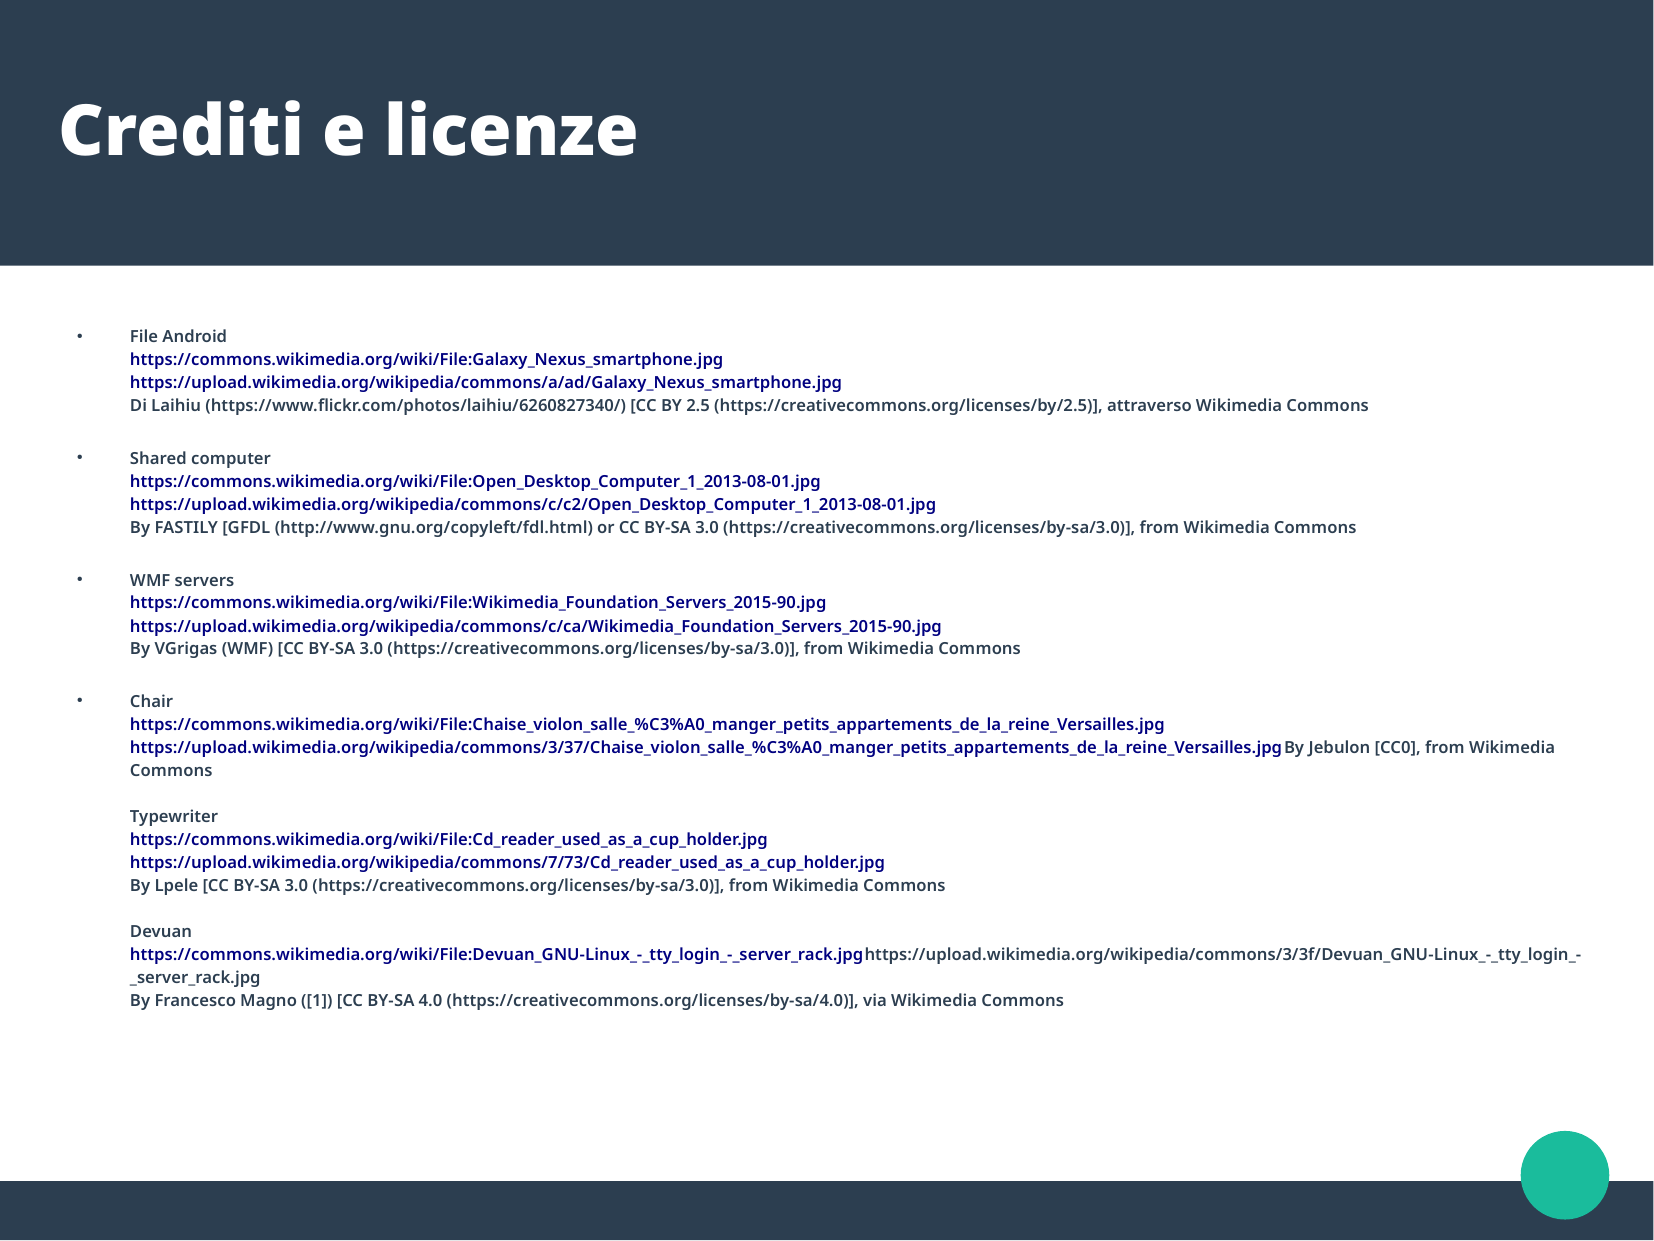

# Crediti e licenze
File Android
https://commons.wikimedia.org/wiki/File:Galaxy_Nexus_smartphone.jpg
https://upload.wikimedia.org/wikipedia/commons/a/ad/Galaxy_Nexus_smartphone.jpg
Di Laihiu (https://www.flickr.com/photos/laihiu/6260827340/) [CC BY 2.5 (https://creativecommons.org/licenses/by/2.5)], attraverso Wikimedia Commons
Shared computer
https://commons.wikimedia.org/wiki/File:Open_Desktop_Computer_1_2013-08-01.jpg
https://upload.wikimedia.org/wikipedia/commons/c/c2/Open_Desktop_Computer_1_2013-08-01.jpg
By FASTILY [GFDL (http://www.gnu.org/copyleft/fdl.html) or CC BY-SA 3.0 (https://creativecommons.org/licenses/by-sa/3.0)], from Wikimedia Commons
WMF servers
https://commons.wikimedia.org/wiki/File:Wikimedia_Foundation_Servers_2015-90.jpg
https://upload.wikimedia.org/wikipedia/commons/c/ca/Wikimedia_Foundation_Servers_2015-90.jpg
By VGrigas (WMF) [CC BY-SA 3.0 (https://creativecommons.org/licenses/by-sa/3.0)], from Wikimedia Commons
Chair
https://commons.wikimedia.org/wiki/File:Chaise_violon_salle_%C3%A0_manger_petits_appartements_de_la_reine_Versailles.jpghttps://upload.wikimedia.org/wikipedia/commons/3/37/Chaise_violon_salle_%C3%A0_manger_petits_appartements_de_la_reine_Versailles.jpgBy Jebulon [CC0], from Wikimedia Commons
Typewriter
https://commons.wikimedia.org/wiki/File:Cd_reader_used_as_a_cup_holder.jpg
https://upload.wikimedia.org/wikipedia/commons/7/73/Cd_reader_used_as_a_cup_holder.jpg
By Lpele [CC BY-SA 3.0 (https://creativecommons.org/licenses/by-sa/3.0)], from Wikimedia Commons
Devuan
https://commons.wikimedia.org/wiki/File:Devuan_GNU-Linux_-_tty_login_-_server_rack.jpghttps://upload.wikimedia.org/wikipedia/commons/3/3f/Devuan_GNU-Linux_-_tty_login_-_server_rack.jpg
By Francesco Magno ([1]) [CC BY-SA 4.0 (https://creativecommons.org/licenses/by-sa/4.0)], via Wikimedia Commons